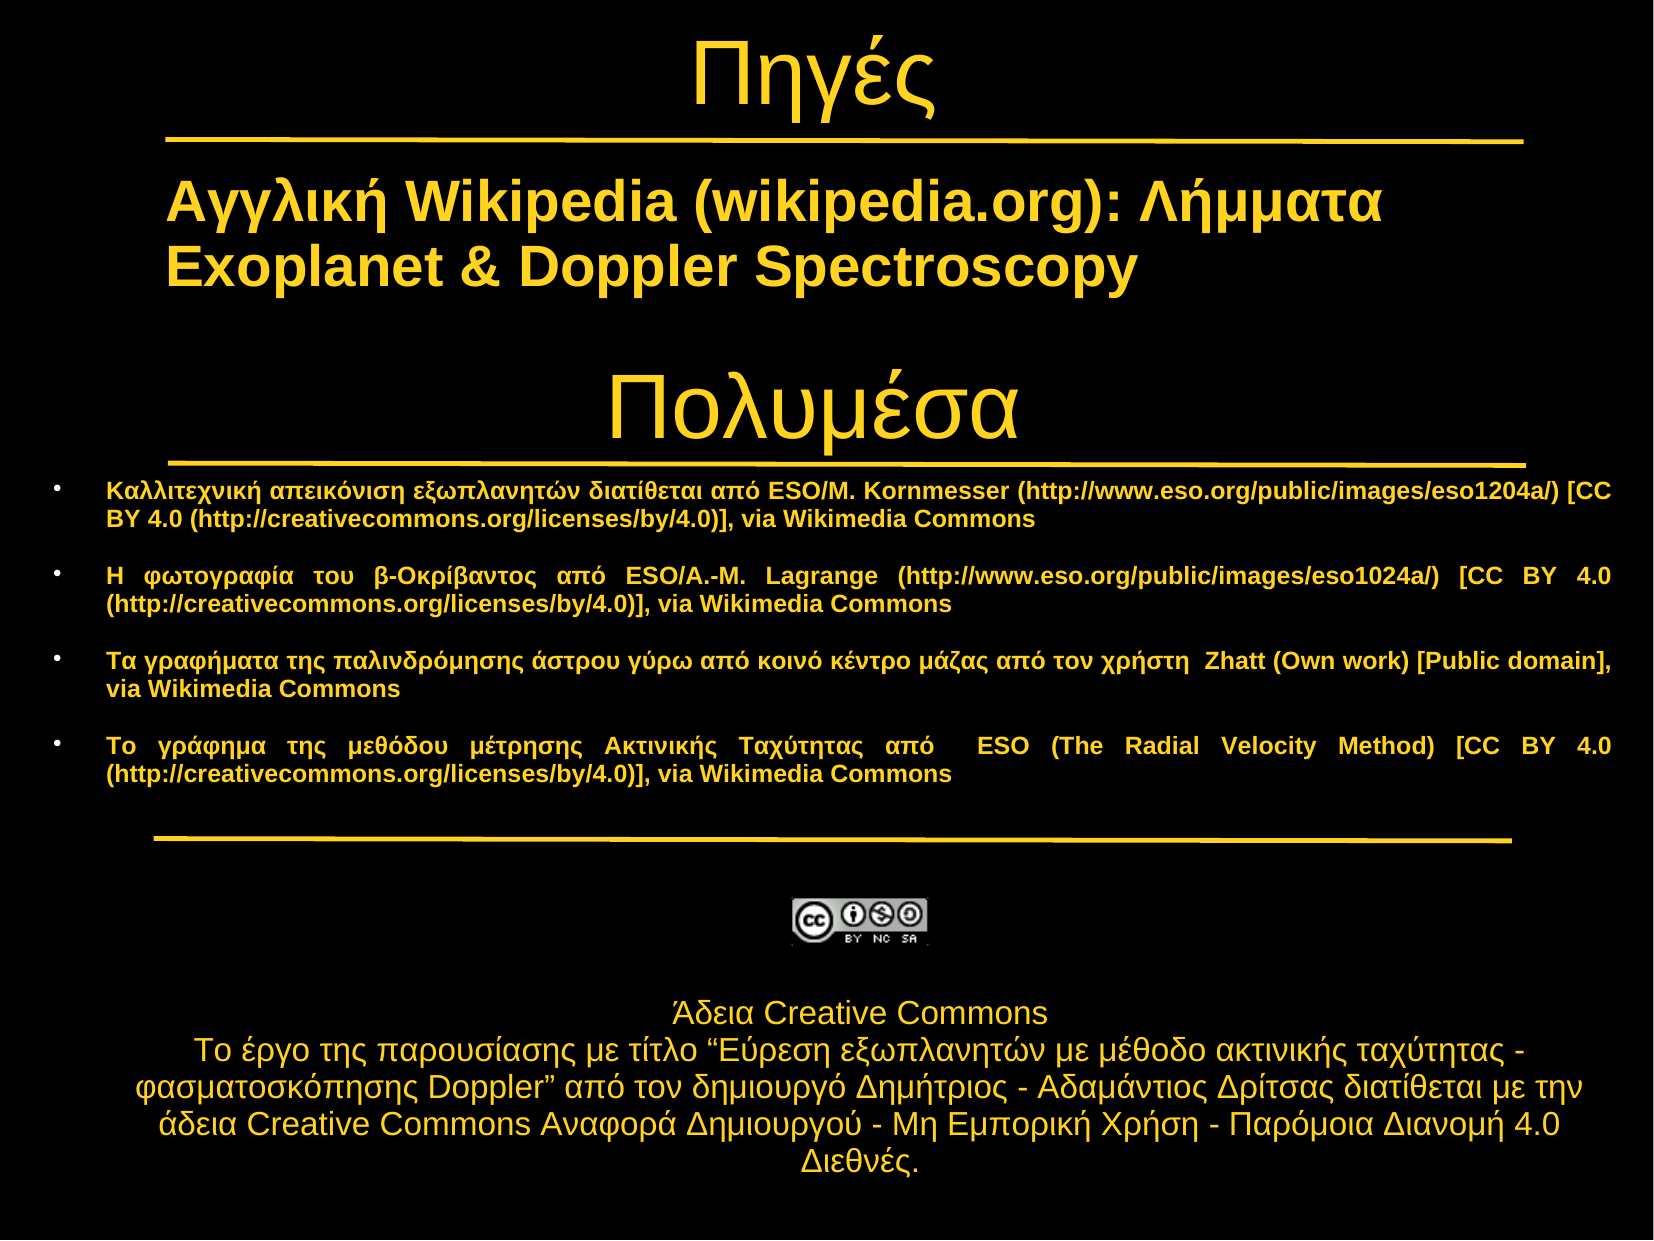

# Πηγές
Αγγλική Wikipedia (wikipedia.org): Λήμματα Exoplanet & Doppler Spectroscopy
Πολυμέσα
Καλλιτεχνική απεικόνιση εξωπλανητών διατίθεται από ESO/M. Kornmesser (http://www.eso.org/public/images/eso1204a/) [CC BY 4.0 (http://creativecommons.org/licenses/by/4.0)], via Wikimedia Commons
Η φωτογραφία του β-Οκρίβαντος από ESO/A.-M. Lagrange (http://www.eso.org/public/images/eso1024a/) [CC BY 4.0 (http://creativecommons.org/licenses/by/4.0)], via Wikimedia Commons
Τα γραφήματα της παλινδρόμησης άστρου γύρω από κοινό κέντρο μάζας από τον χρήστη Zhatt (Own work) [Public domain], via Wikimedia Commons
Το γράφημα της μεθόδου μέτρησης Ακτινικής Ταχύτητας από ESO (The Radial Velocity Method) [CC BY 4.0 (http://creativecommons.org/licenses/by/4.0)], via Wikimedia Commons
Άδεια Creative Commons
Το έργο της παρουσίασης με τίτλο “Εύρεση εξωπλανητών με μέθοδο ακτινικής ταχύτητας - φασματοσκόπησης Doppler” από τον δημιουργό Δημήτριος - Αδαμάντιος Δρίτσας διατίθεται με την άδεια Creative Commons Αναφορά Δημιουργού - Μη Εμπορική Χρήση - Παρόμοια Διανομή 4.0 Διεθνές.